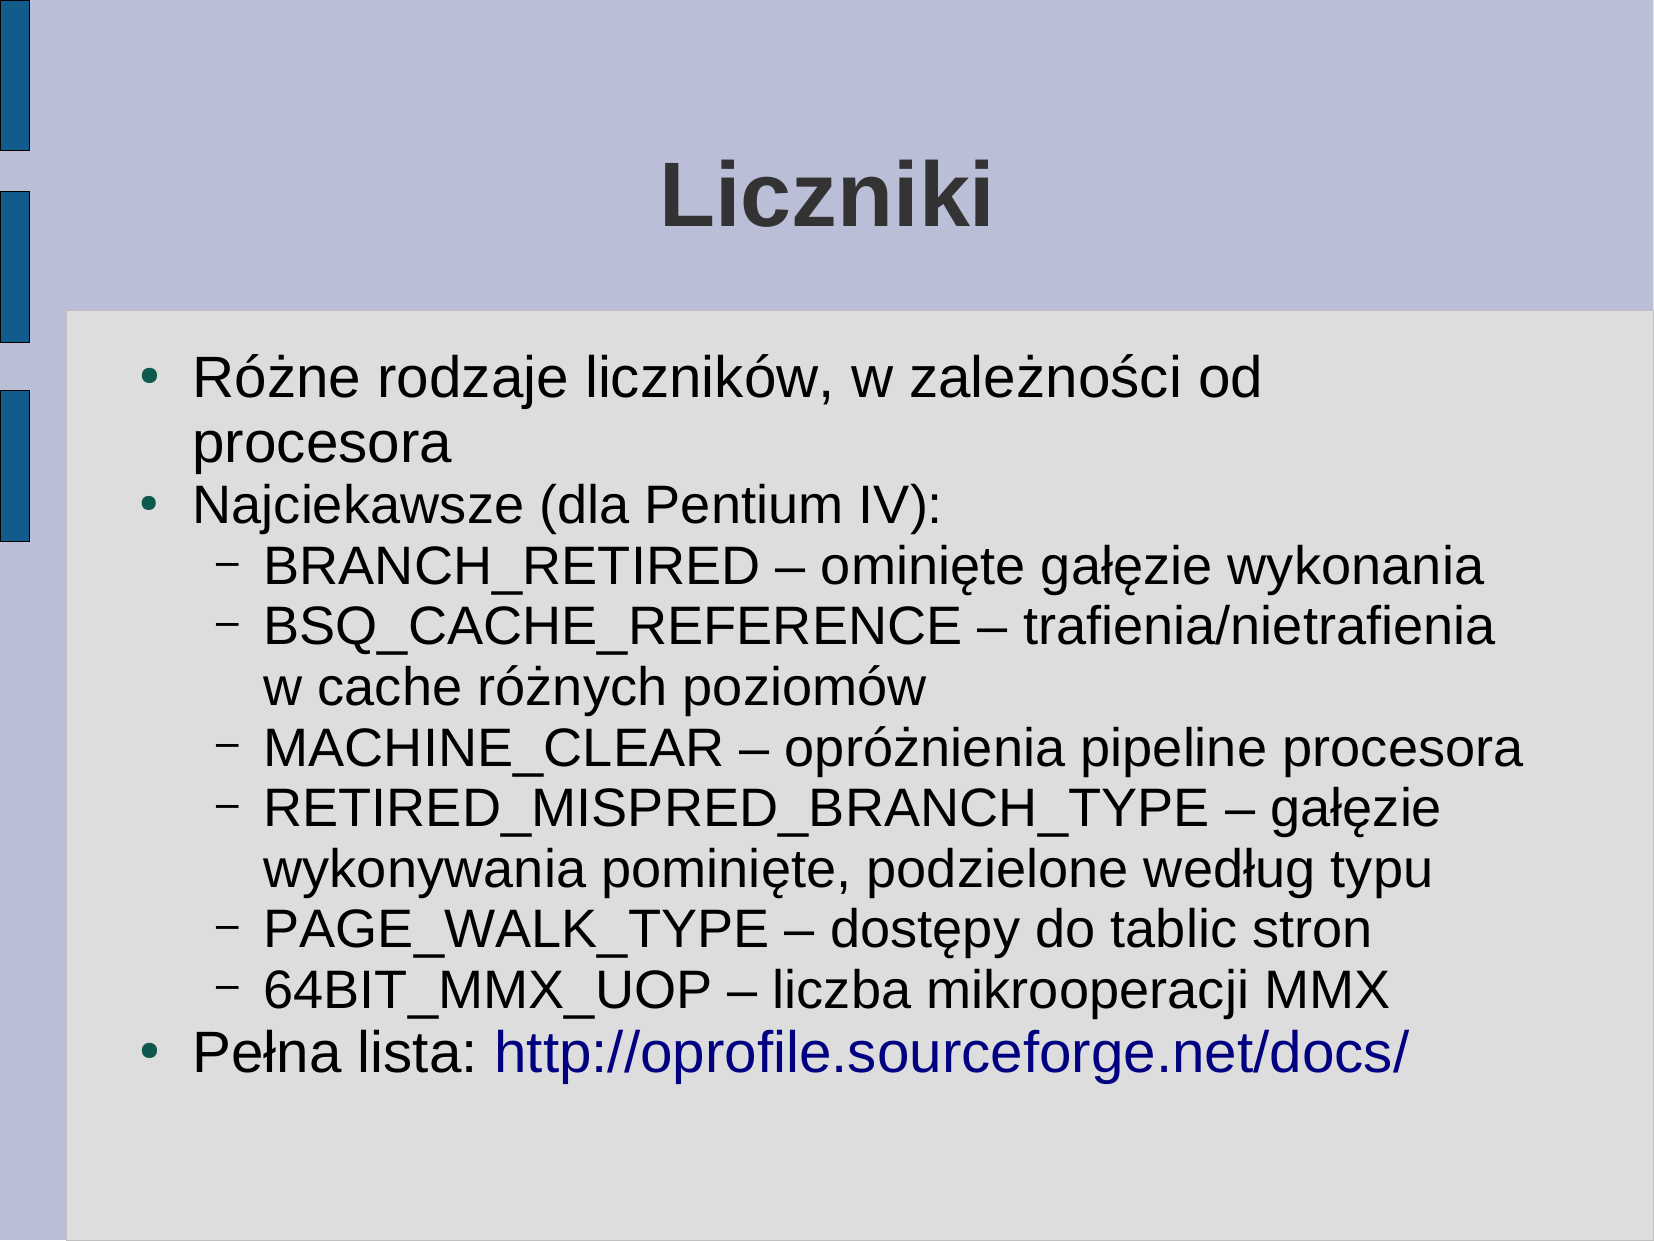

# Liczniki
Różne rodzaje liczników, w zależności od procesora
Najciekawsze (dla Pentium IV):
BRANCH_RETIRED – ominięte gałęzie wykonania
BSQ_CACHE_REFERENCE – trafienia/nietrafienia w cache różnych poziomów
MACHINE_CLEAR – opróżnienia pipeline procesora
RETIRED_MISPRED_BRANCH_TYPE – gałęzie wykonywania pominięte, podzielone według typu
PAGE_WALK_TYPE – dostępy do tablic stron
64BIT_MMX_UOP – liczba mikrooperacji MMX
Pełna lista: http://oprofile.sourceforge.net/docs/